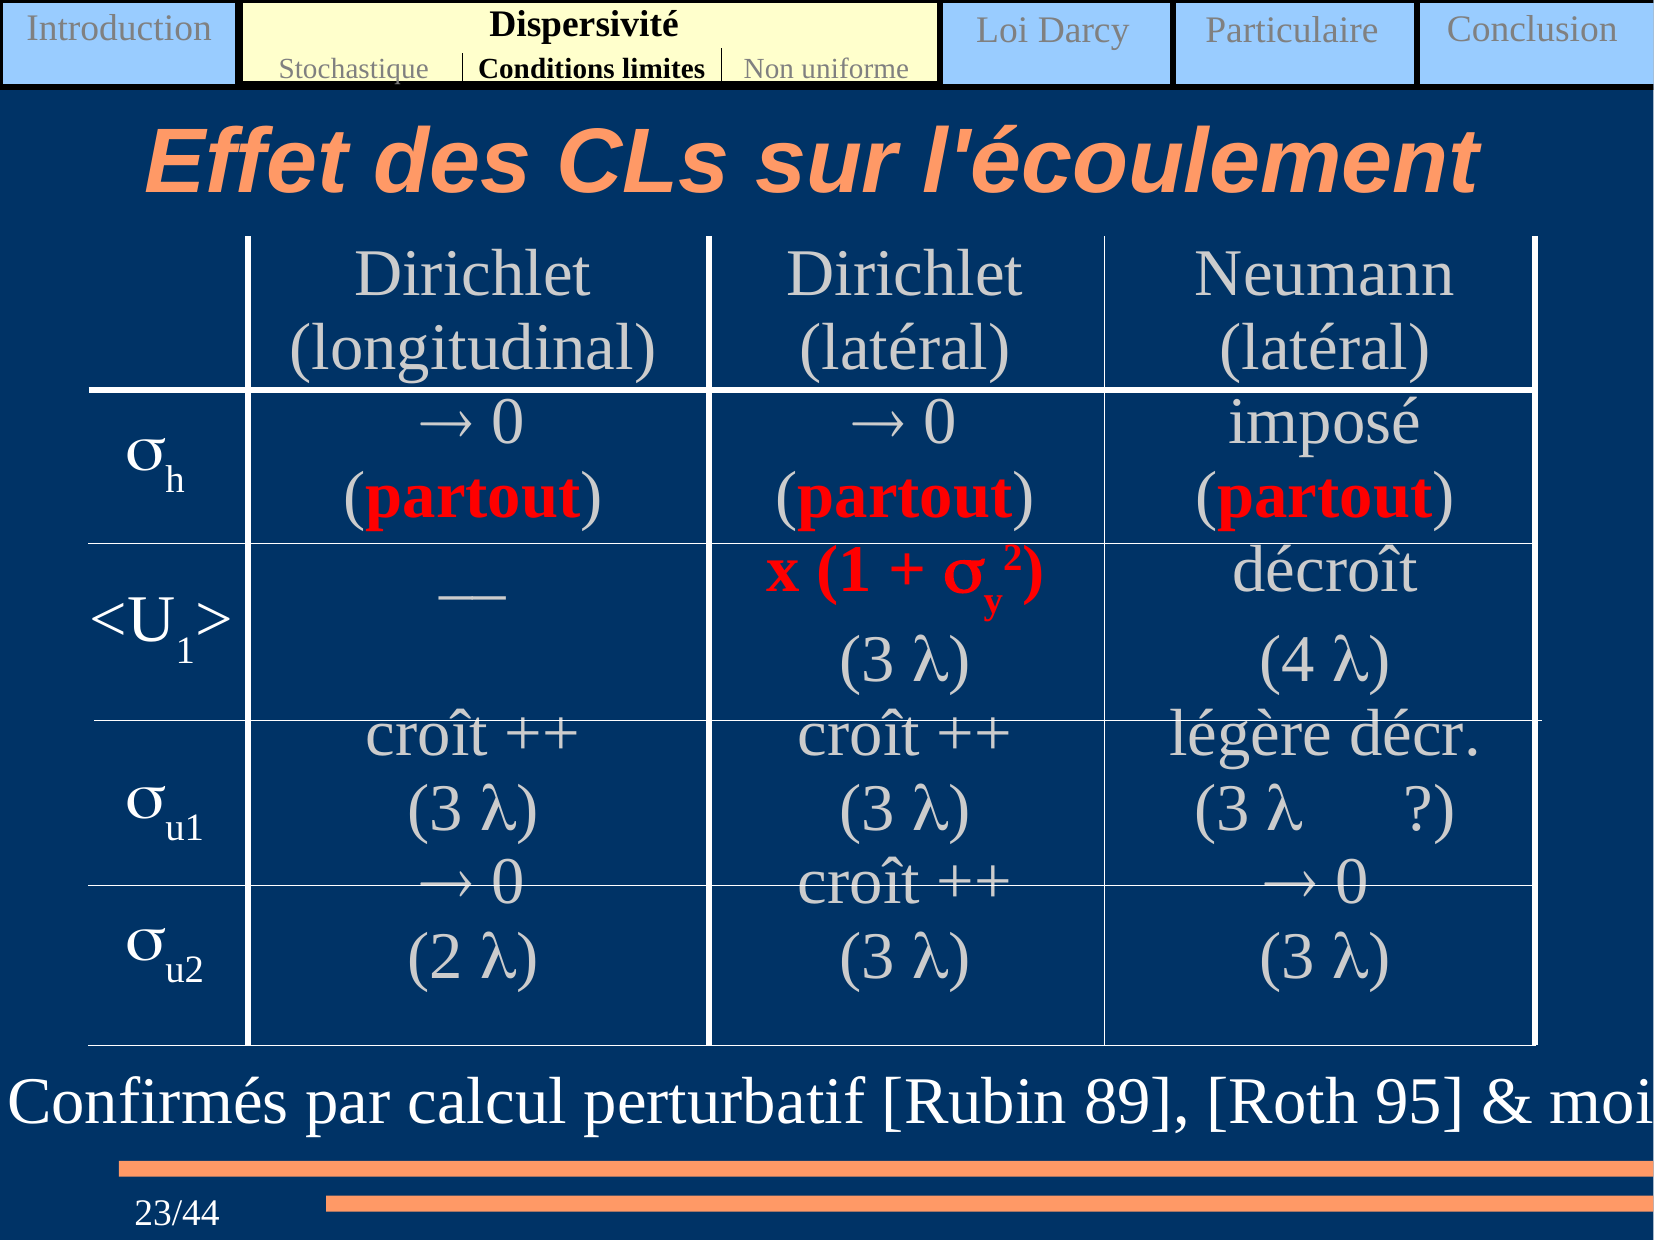

Dispersivité
Introduction
Conclusion
Loi Darcy
Particulaire
Stochastique
Conditions limites
Non uniforme
Effet des CLs sur l'écoulement
	Dirichlet	Dirichlet	Neumann
	(longitudinal)	(latéral)	(latéral)
	 0	 0	imposé
	(partout)	(partout)	(partout)
	__	x (1 + sy2)	décroît
		(3 l)	(4 l)
	croît ++	croît ++	légère décr.
	(3 l)	(3 l)	(3 l ?)
	 0	croît ++	 0
	(2 l)	(3 l)	(3 l)
sh
<U1>
su1
su2
Confirmés par calcul perturbatif [Rubin 89], [Roth 95] & moi